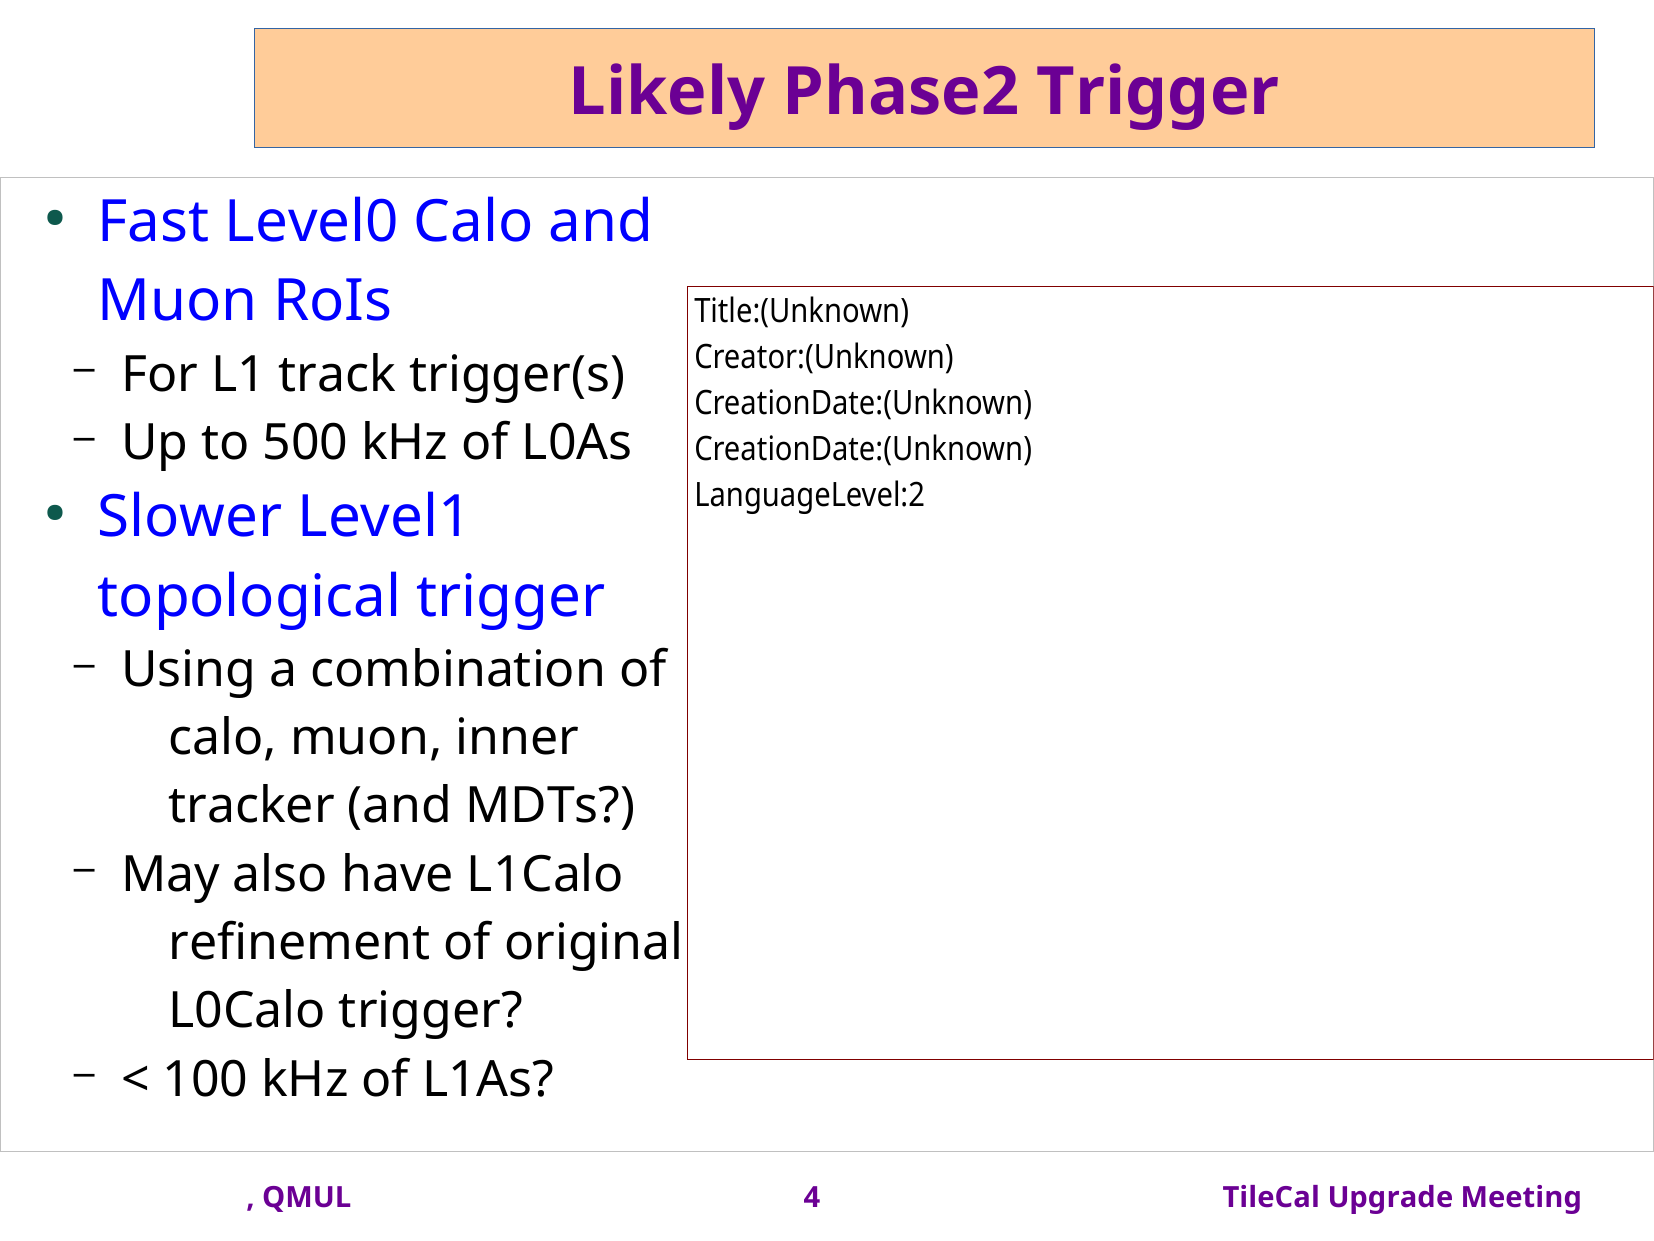

# Likely Phase2 Trigger
Fast Level0 Calo and Muon RoIs
For L1 track trigger(s)
Up to 500 kHz of L0As
Slower Level1 topological trigger
Using a combination of calo, muon, inner tracker (and MDTs?)
May also have L1Calo refinement of original L0Calo trigger?
< 100 kHz of L1As?